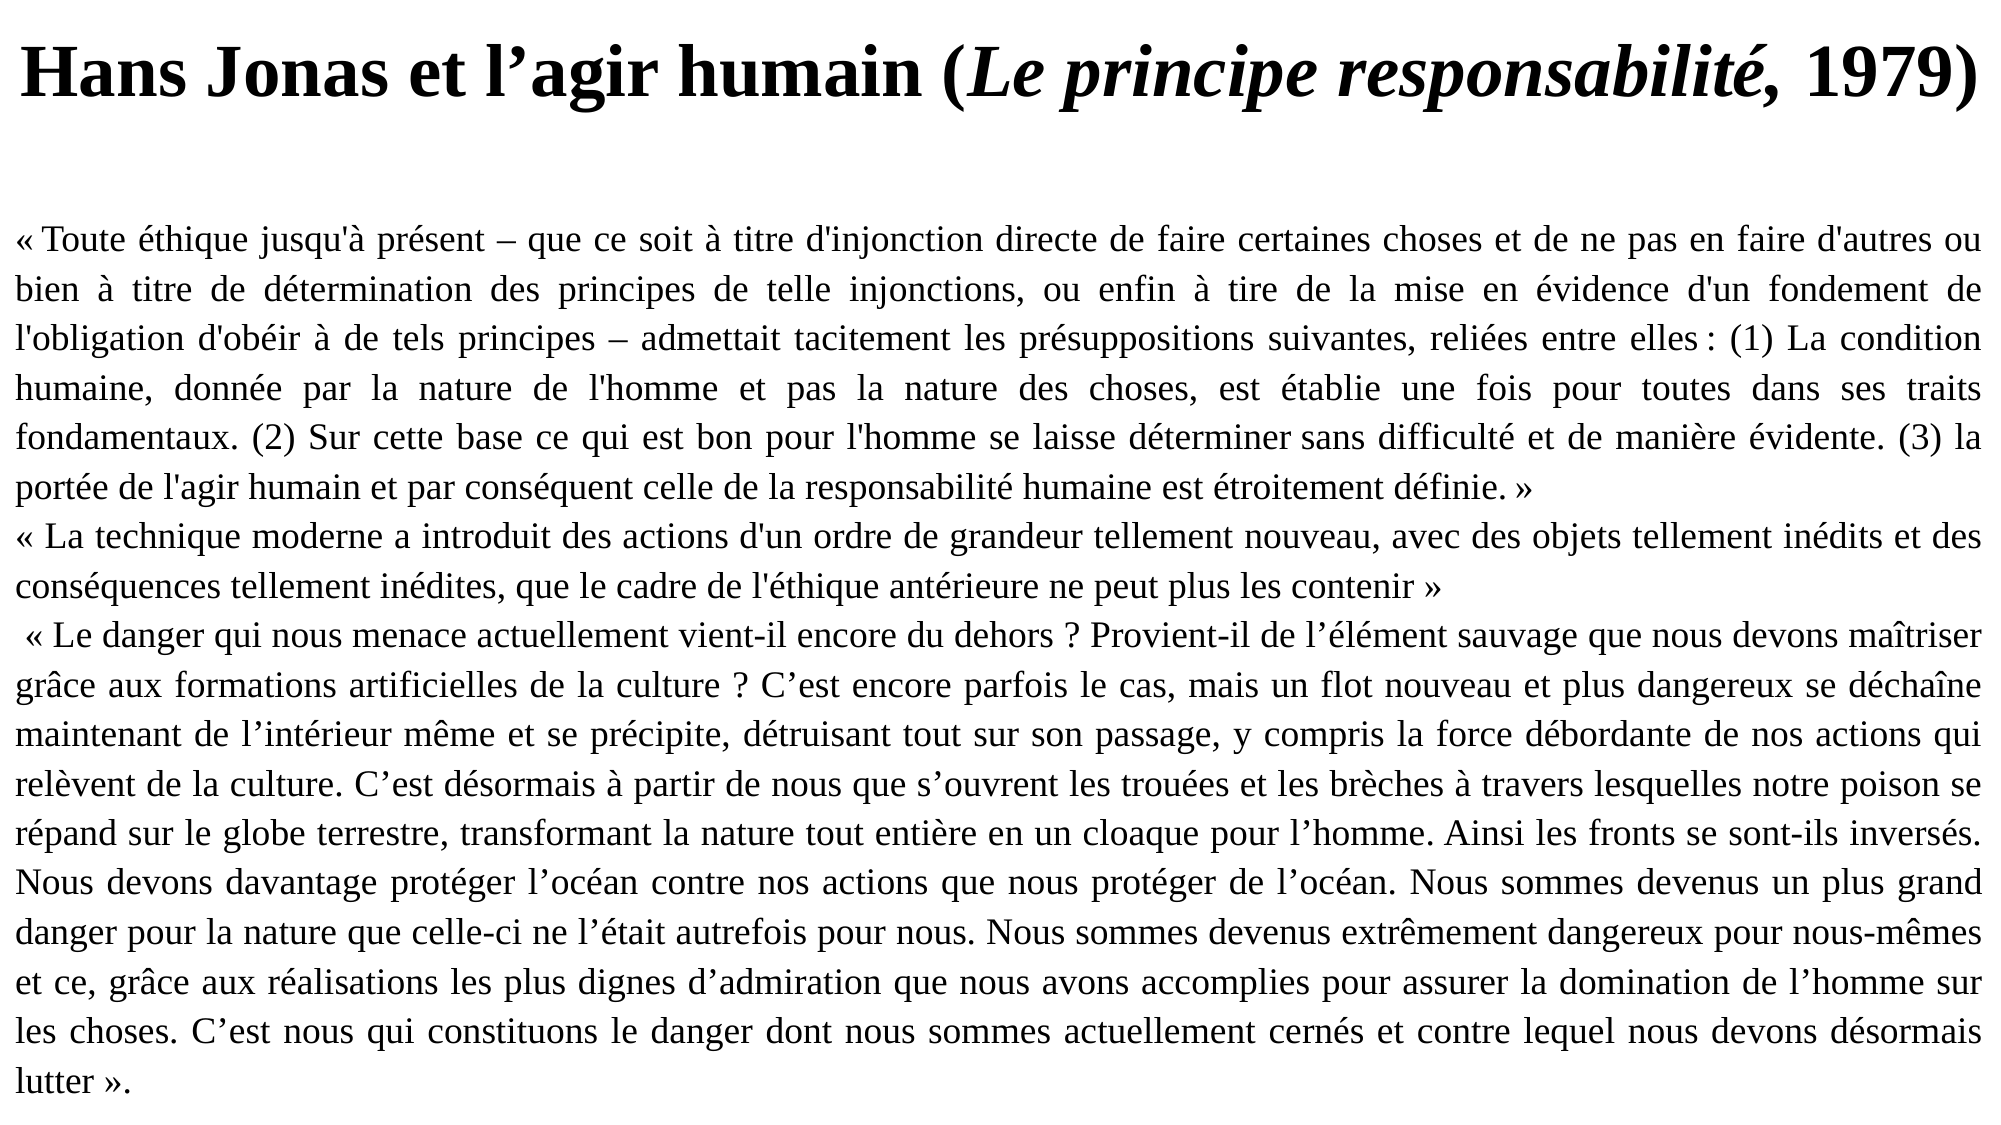

# Hans Jonas et l’agir humain (Le principe responsabilité, 1979)
« Toute éthique jusqu'à présent – que ce soit à titre d'injonction directe de faire certaines choses et de ne pas en faire d'autres ou bien à titre de détermination des principes de telle injonctions, ou enfin à tire de la mise en évidence d'un fondement de l'obligation d'obéir à de tels principes – admettait tacitement les présuppositions suivantes, reliées entre elles : (1) La condition humaine, donnée par la nature de l'homme et pas la nature des choses, est établie une fois pour toutes dans ses traits fondamentaux. (2) Sur cette base ce qui est bon pour l'homme se laisse déterminer sans difficulté et de manière évidente. (3) la portée de l'agir humain et par conséquent celle de la responsabilité humaine est étroitement définie. »
« La technique moderne a introduit des actions d'un ordre de grandeur tellement nouveau, avec des objets tellement inédits et des conséquences tellement inédites, que le cadre de l'éthique antérieure ne peut plus les contenir »
 « Le danger qui nous menace actuellement vient-il encore du dehors ? Provient-il de l’élément sauvage que nous devons maîtriser grâce aux formations artificielles de la culture ? C’est encore parfois le cas, mais un flot nouveau et plus dangereux se déchaîne maintenant de l’intérieur même et se précipite, détruisant tout sur son passage, y compris la force débordante de nos actions qui relèvent de la culture. C’est désormais à partir de nous que s’ouvrent les trouées et les brèches à travers lesquelles notre poison se répand sur le globe terrestre, transformant la nature tout entière en un cloaque pour l’homme. Ainsi les fronts se sont-ils inversés. Nous devons davantage protéger l’océan contre nos actions que nous protéger de l’océan. Nous sommes devenus un plus grand danger pour la nature que celle-ci ne l’était autrefois pour nous. Nous sommes devenus extrêmement dangereux pour nous-mêmes et ce, grâce aux réalisations les plus dignes d’admiration que nous avons accomplies pour assurer la domination de l’homme sur les choses. C’est nous qui constituons le danger dont nous sommes actuellement cernés et contre lequel nous devons désormais lutter ».